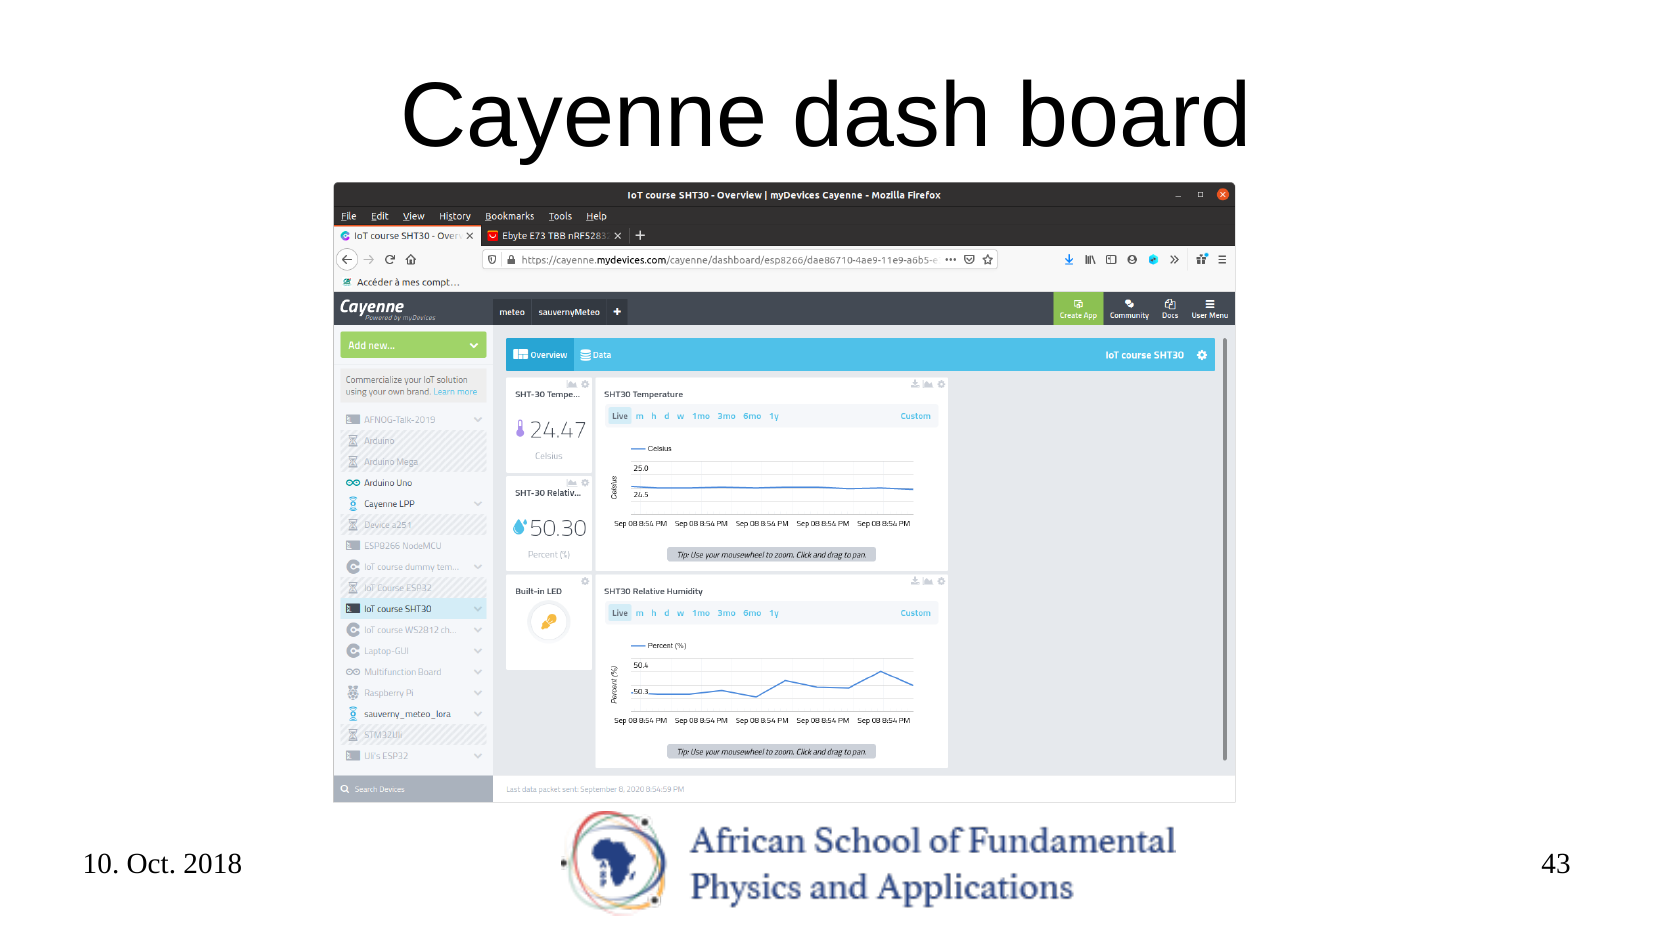

# Cayenne dash board
10. Oct. 2018
43